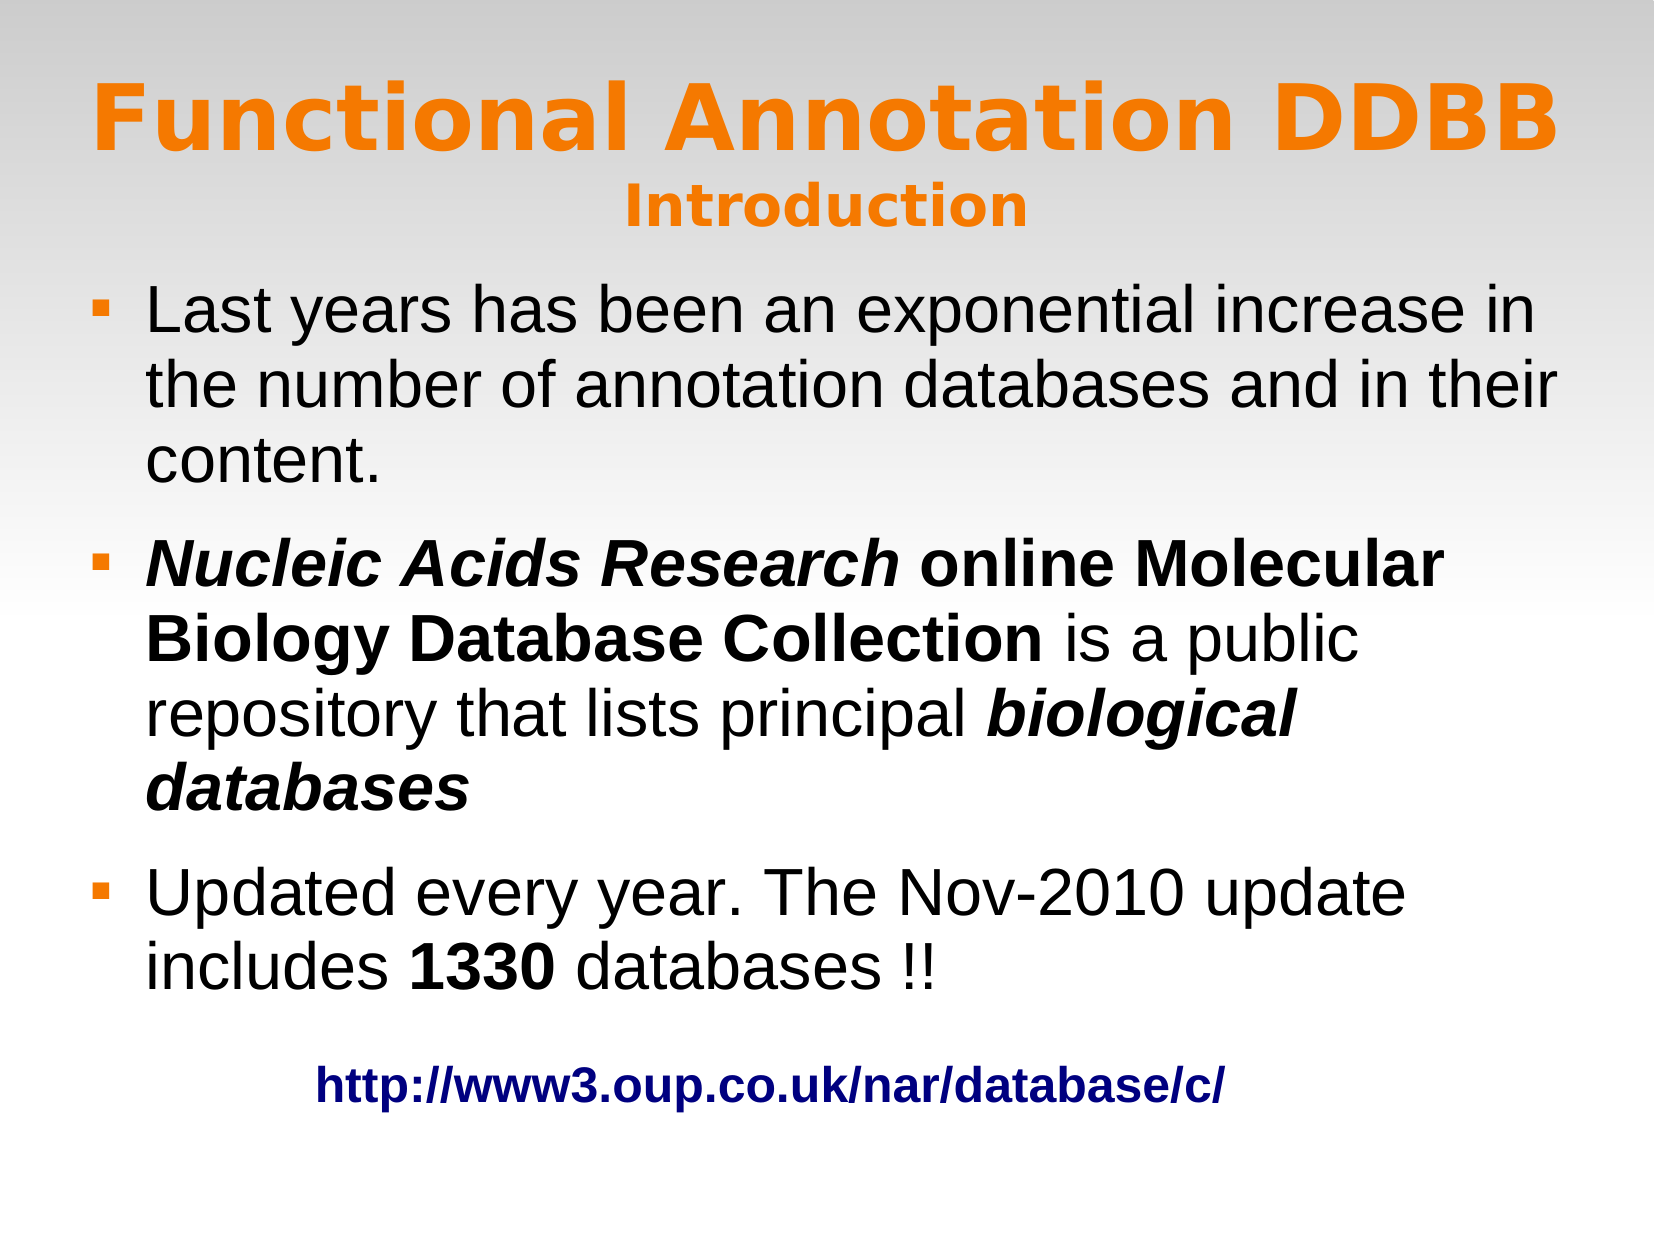

# Functional Annotation DDBB Introduction
Last years has been an exponential increase in the number of annotation databases and in their content.
Nucleic Acids Research online Molecular Biology Database Collection is a public repository that lists principal biological databases
Updated every year. The Nov-2010 update includes 1330 databases !!
http://www3.oup.co.uk/nar/database/c/